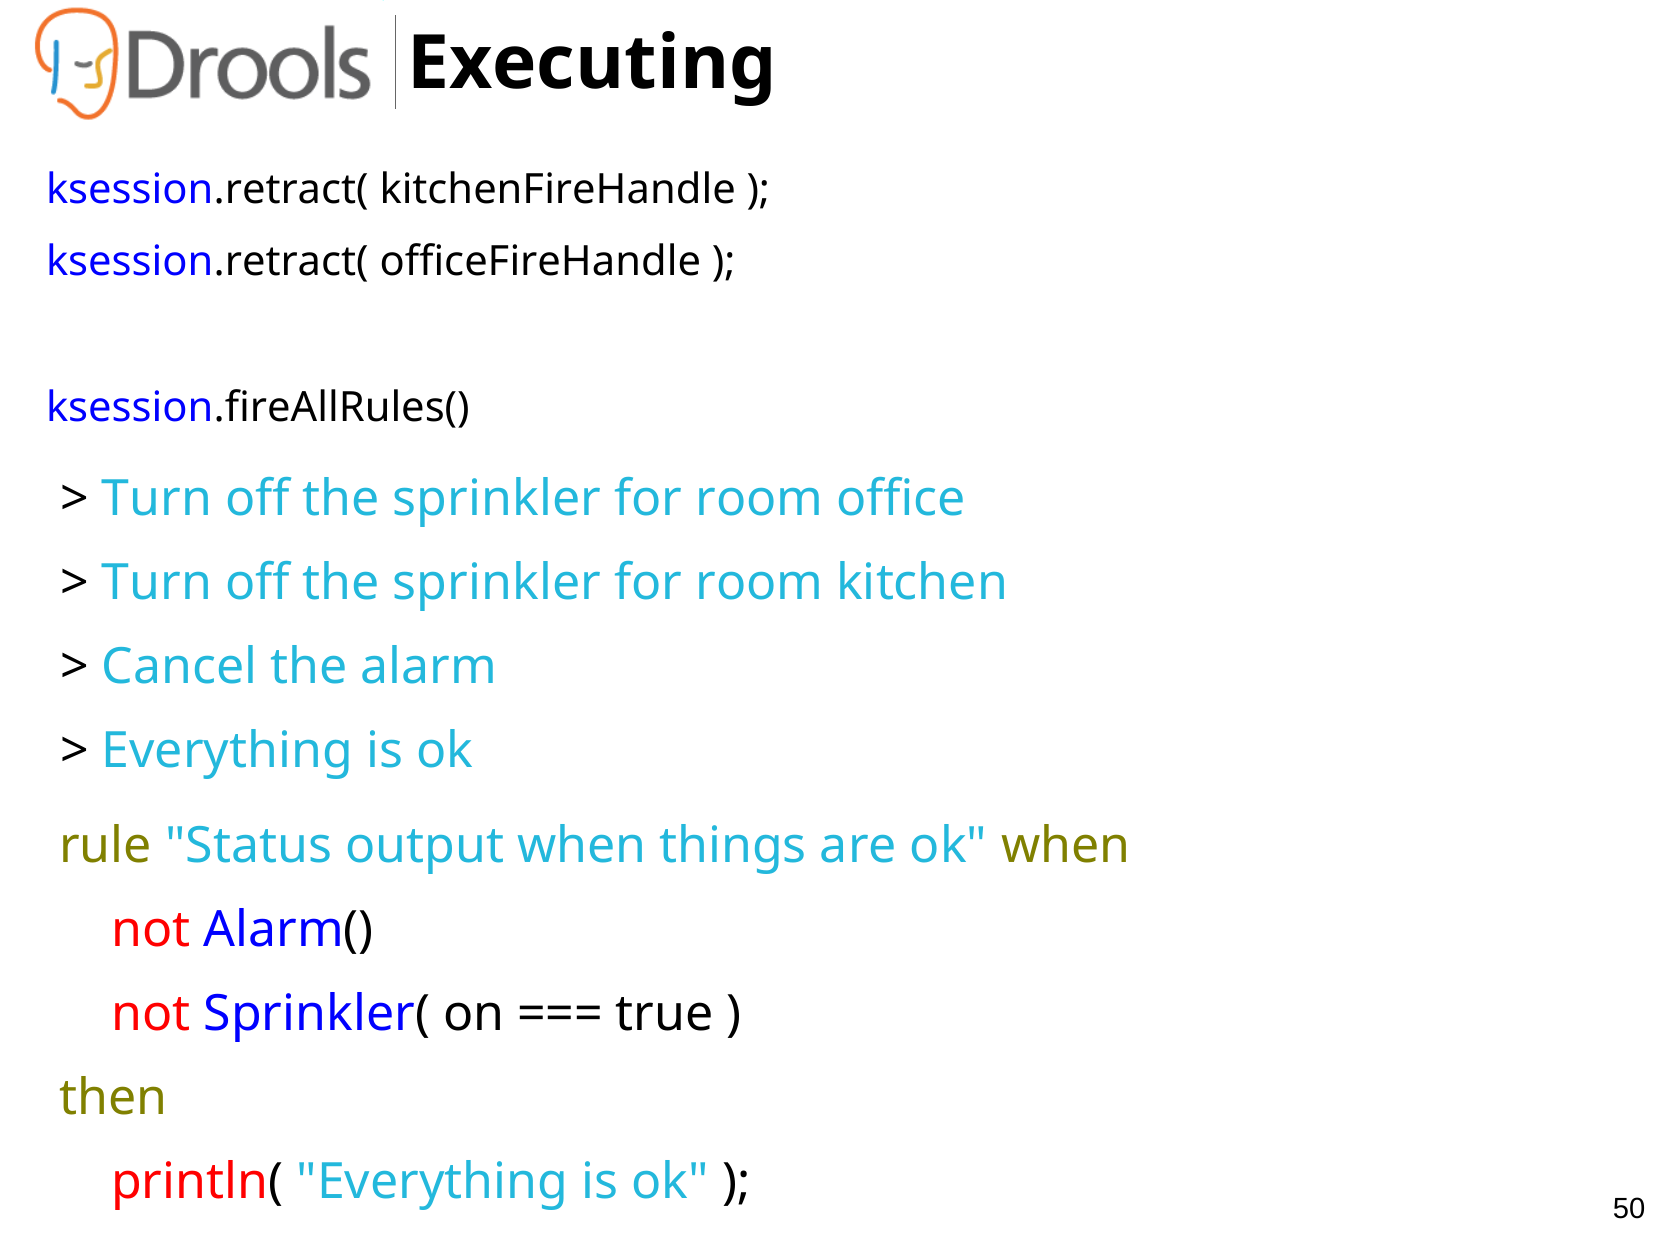

# Executing
ksession.retract( kitchenFireHandle );
ksession.retract( officeFireHandle );
ksession.fireAllRules()
> Turn off the sprinkler for room office
> Turn off the sprinkler for room kitchen
> Cancel the alarm
> Everything is ok
rule "Status output when things are ok" when
 not Alarm()
 not Sprinkler( on === true )
then
 println( "Everything is ok" );
end